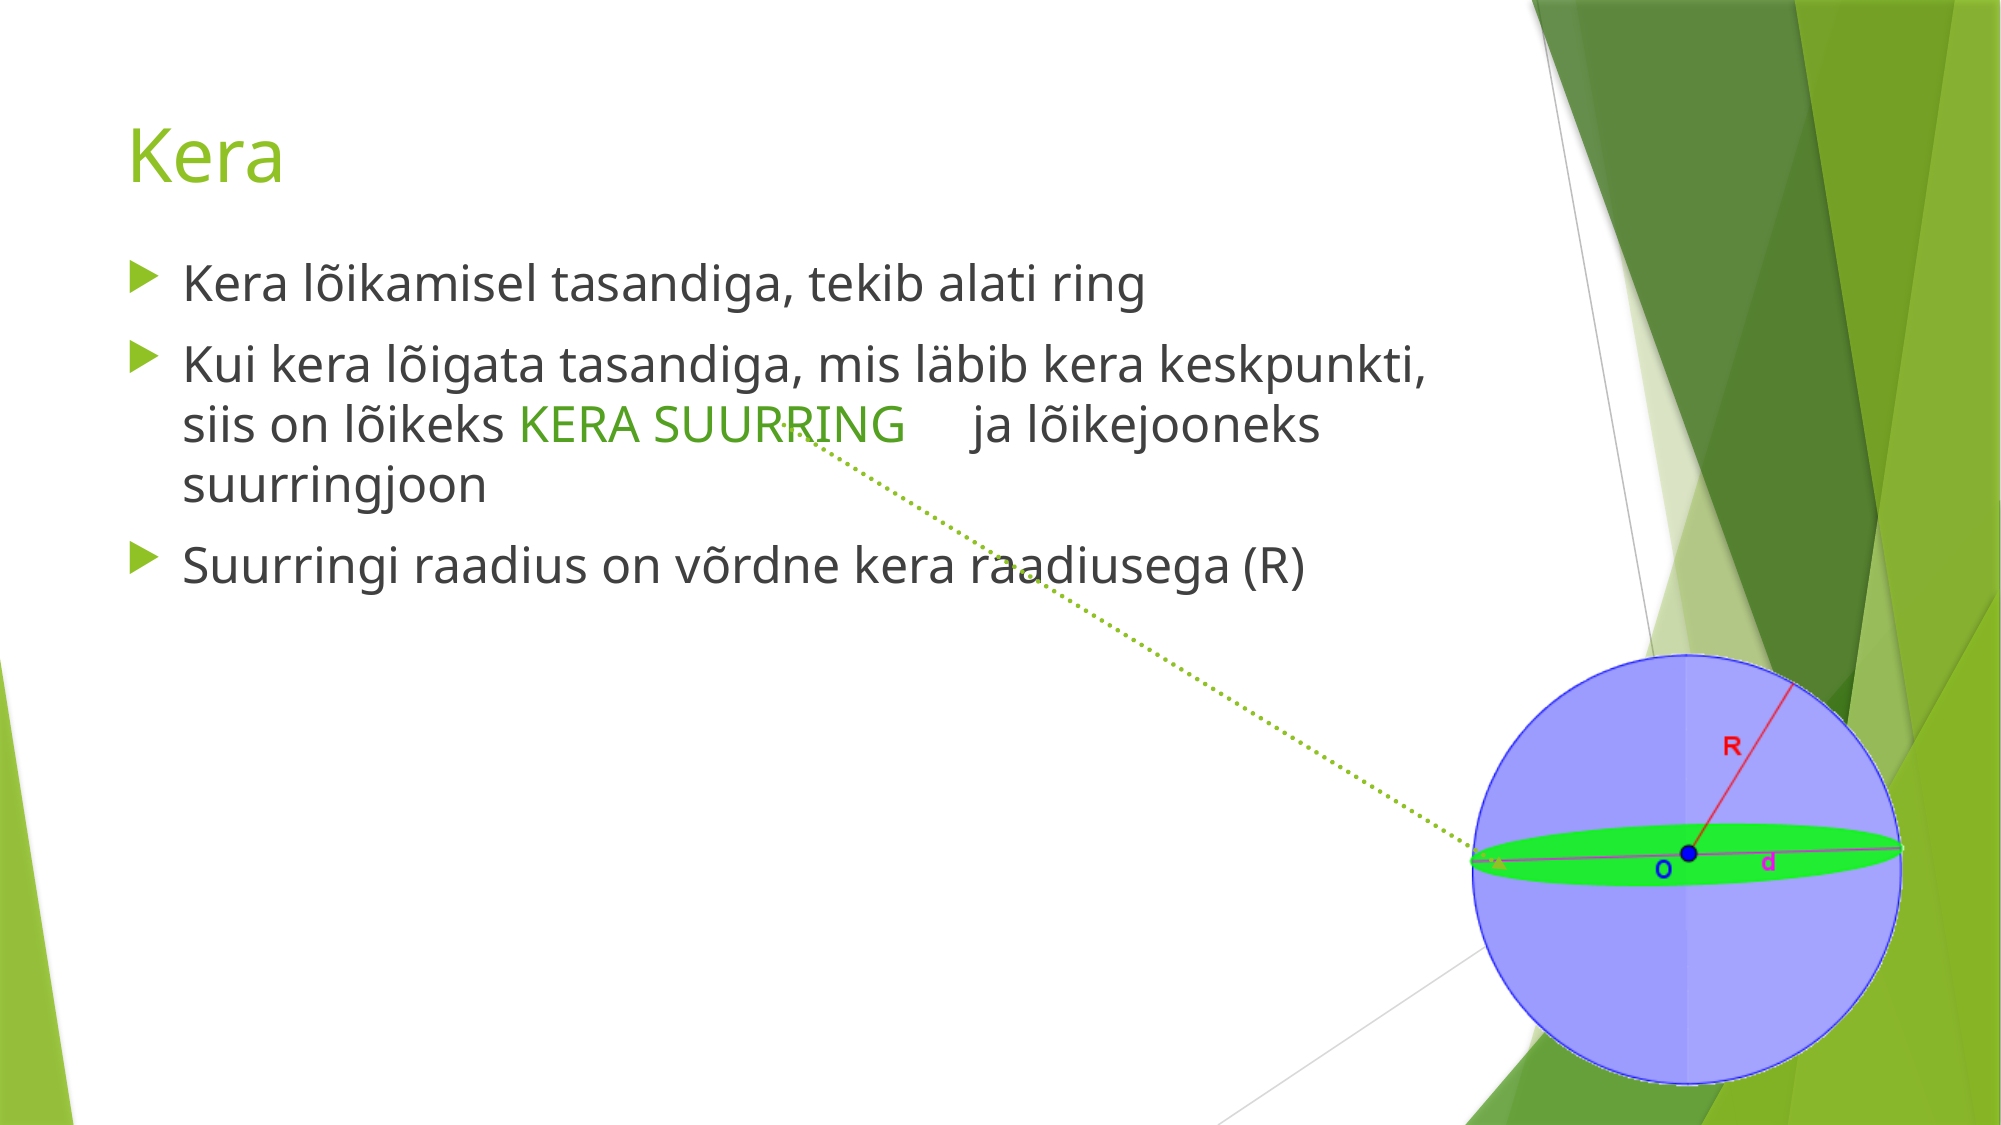

# Kera
Kera lõikamisel tasandiga, tekib alati ring
Kui kera lõigata tasandiga, mis läbib kera keskpunkti, siis on lõikeks KERA SUURRING ja lõikejooneks suurringjoon
Suurringi raadius on võrdne kera raadiusega (R)